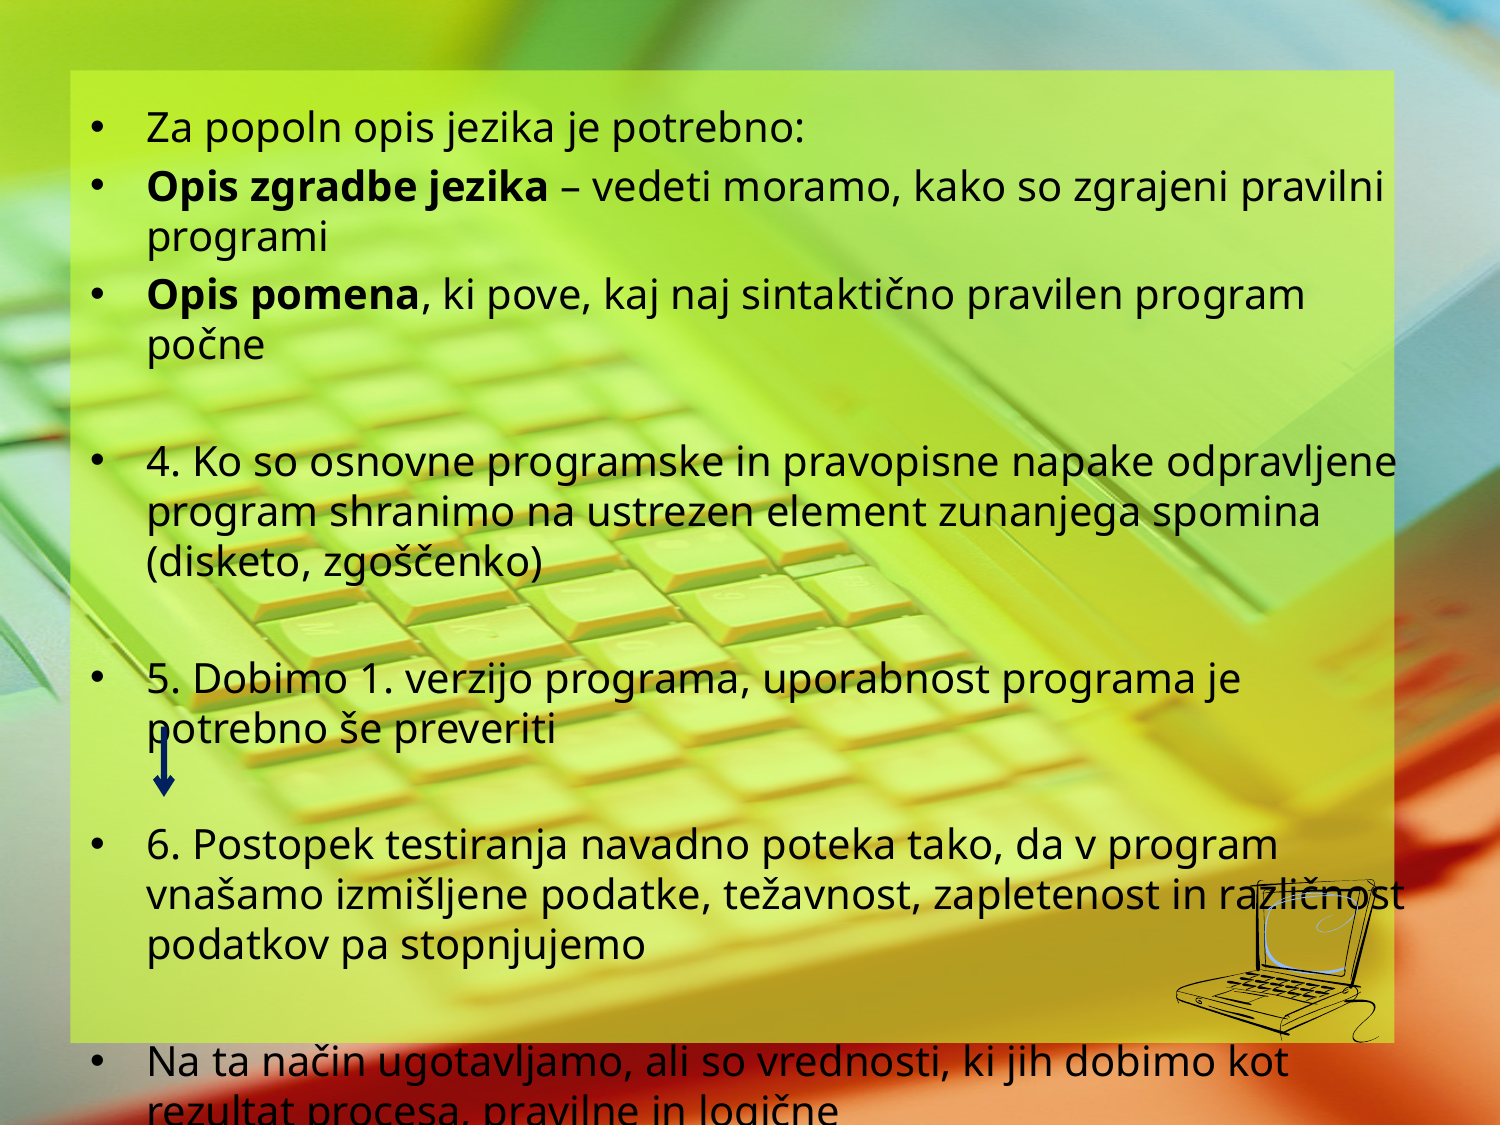

#
Za popoln opis jezika je potrebno:
Opis zgradbe jezika – vedeti moramo, kako so zgrajeni pravilni programi
Opis pomena, ki pove, kaj naj sintaktično pravilen program počne
4. Ko so osnovne programske in pravopisne napake odpravljene program shranimo na ustrezen element zunanjega spomina (disketo, zgoščenko)
5. Dobimo 1. verzijo programa, uporabnost programa je potrebno še preveriti
6. Postopek testiranja navadno poteka tako, da v program vnašamo izmišljene podatke, težavnost, zapletenost in različnost podatkov pa stopnjujemo
Na ta način ugotavljamo, ali so vrednosti, ki jih dobimo kot rezultat procesa, pravilne in logične